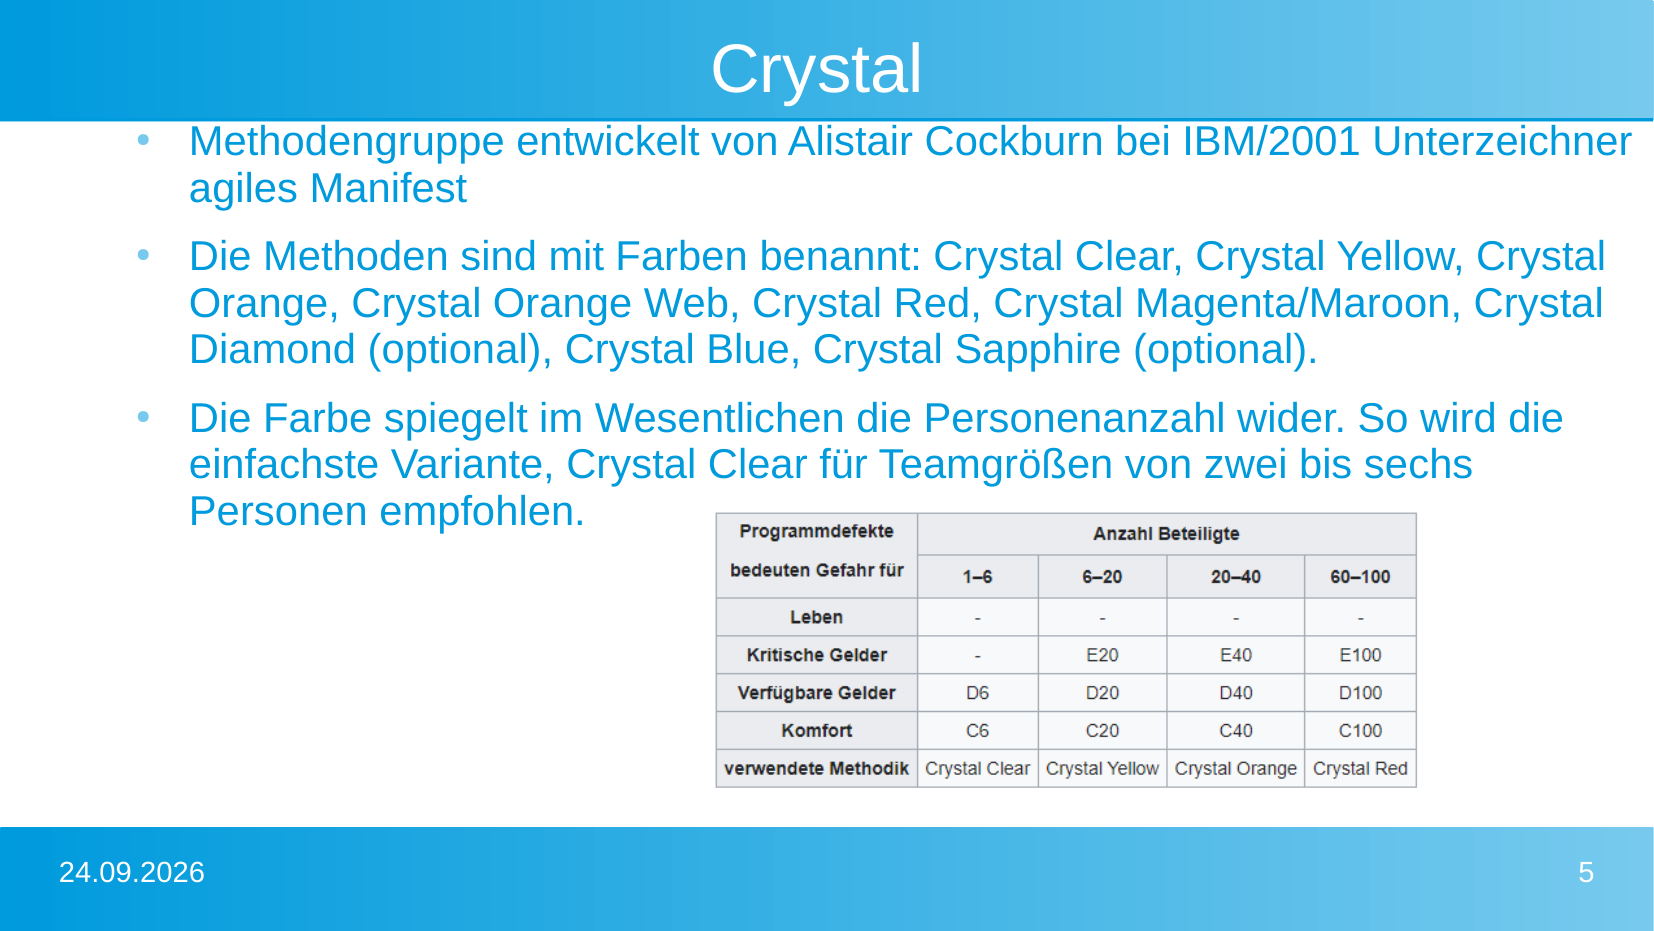

# Crystal
Methodengruppe entwickelt von Alistair Cockburn bei IBM/2001 Unterzeichner agiles Manifest
Die Methoden sind mit Farben benannt: Crystal Clear, Crystal Yellow, Crystal Orange, Crystal Orange Web, Crystal Red, Crystal Magenta/Maroon, Crystal Diamond (optional), Crystal Blue, Crystal Sapphire (optional).
Die Farbe spiegelt im Wesentlichen die Personenanzahl wider. So wird die einfachste Variante, Crystal Clear für Teamgrößen von zwei bis sechs Personen empfohlen.
5